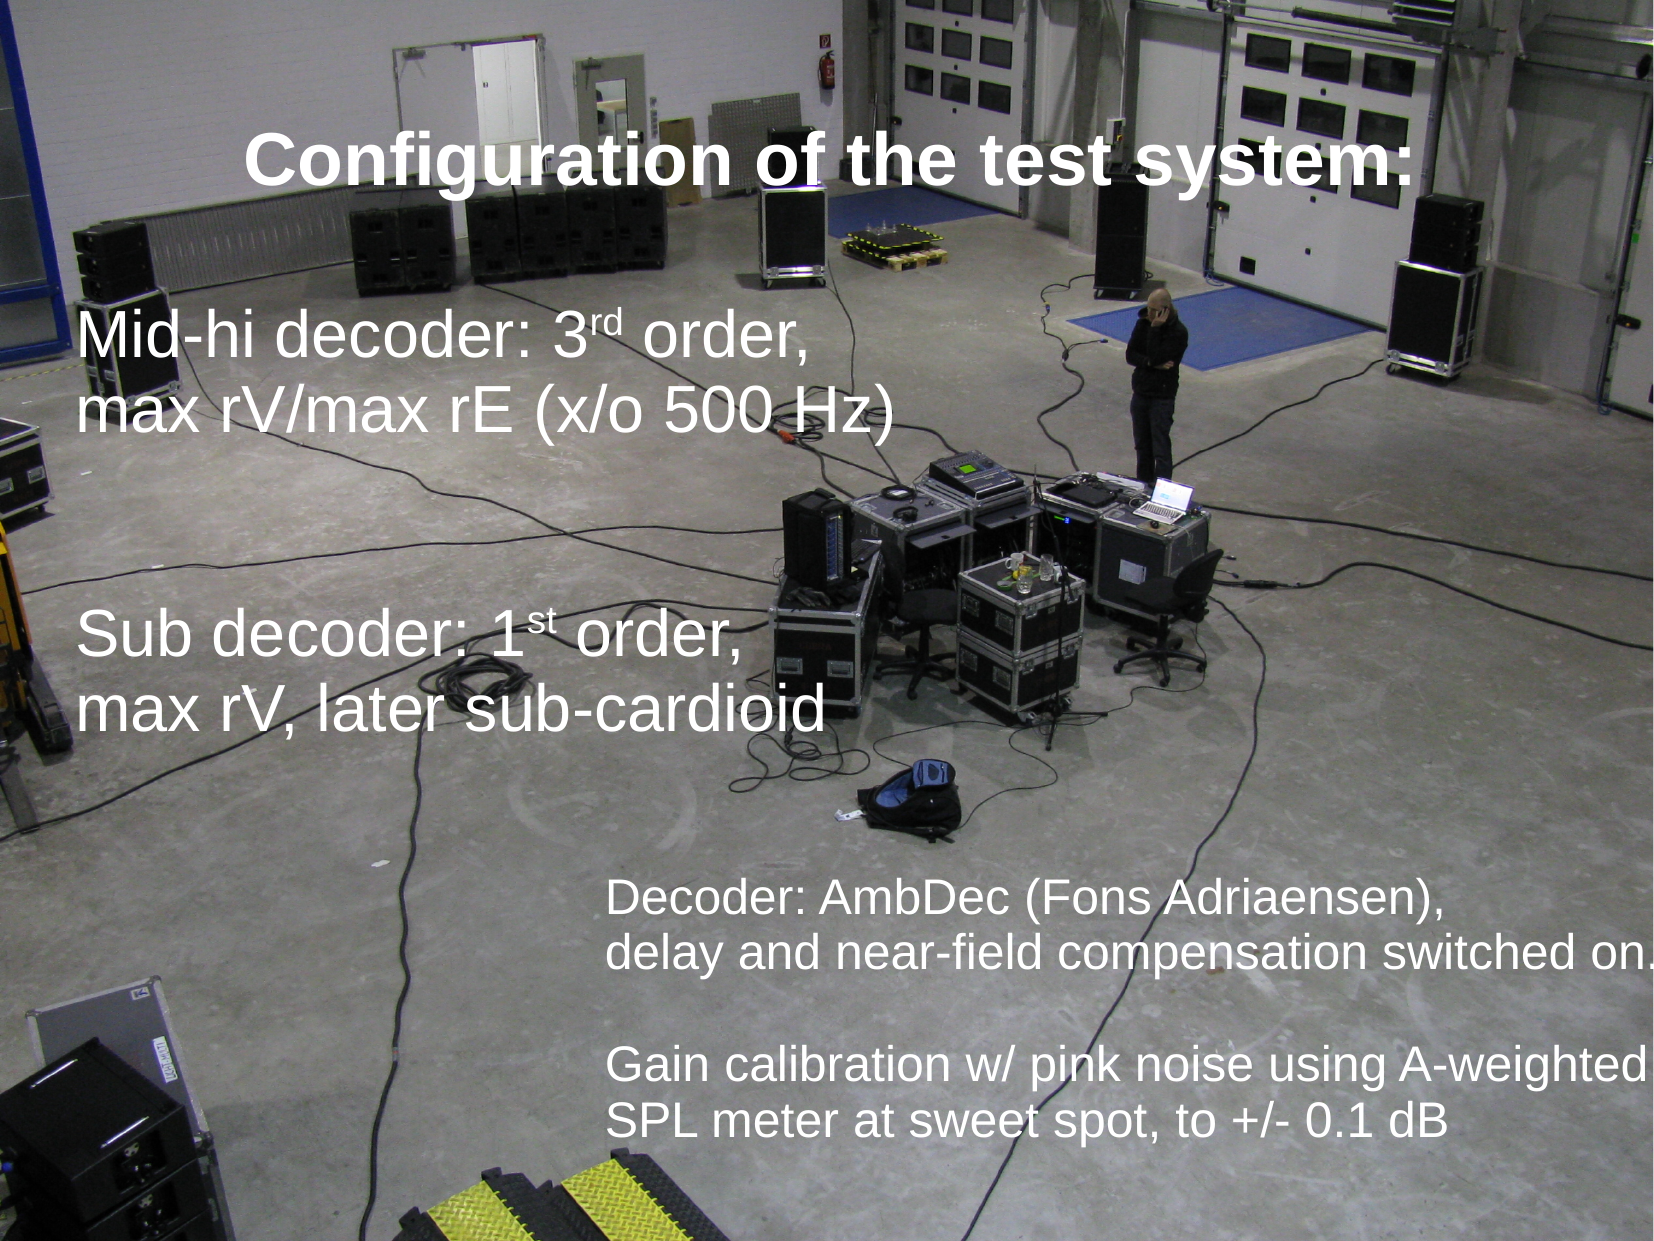

# Configuration of the test system:
Mid-hi decoder: 3rd order,
max rV/max rE (x/o 500 Hz)
Sub decoder: 1st order,
max rV, later sub-cardioid
Decoder: AmbDec (Fons Adriaensen),
delay and near-field compensation switched on.
Gain calibration w/ pink noise using A-weighted SPL meter at sweet spot, to +/- 0.1 dB